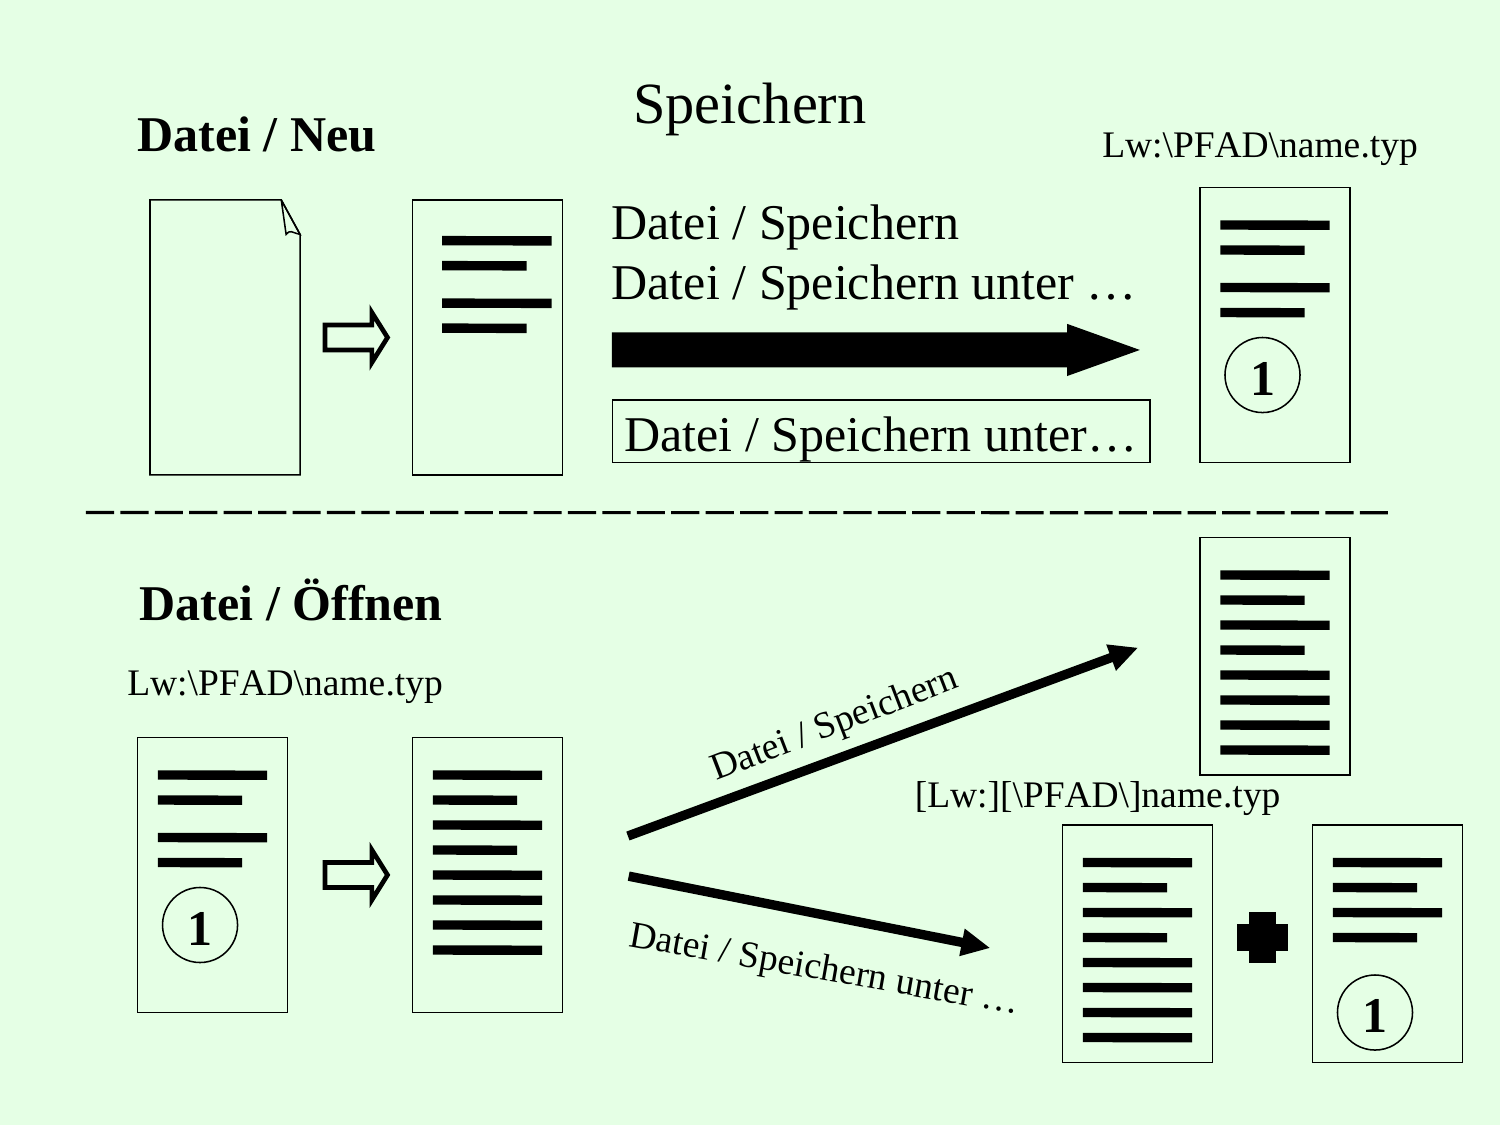

# Speichern
Datei / Neu
Lw:\PFAD\name.typ
Datei / Speichern
Datei / Speichern unter …
1
Datei / Speichern unter…
Datei / Öffnen
Lw:\PFAD\name.typ
Datei / Speichern
[Lw:][\PFAD\]name.typ
1
Datei / Speichern unter …
1